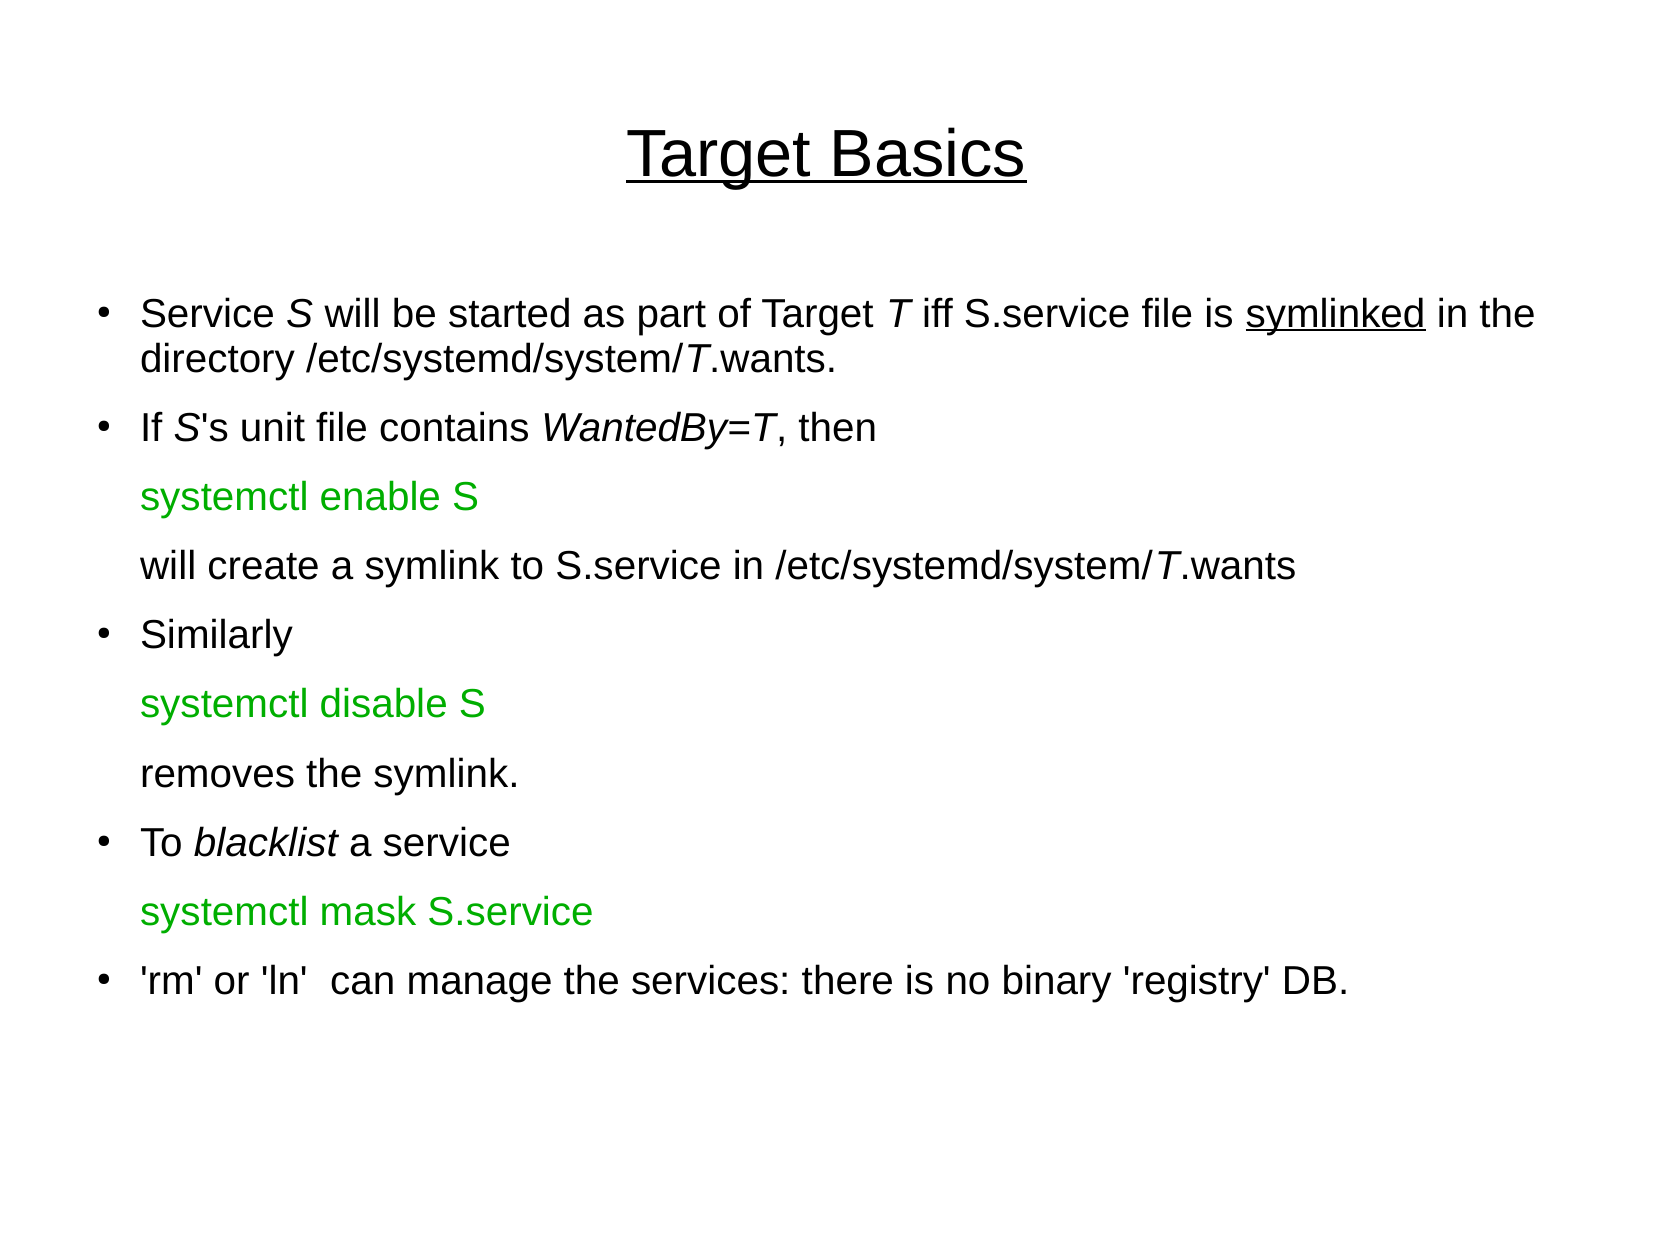

# Target Basics
Service S will be started as part of Target T iff S.service file is symlinked in the directory /etc/systemd/system/T.wants.
If S's unit file contains WantedBy=T, then
systemctl enable S
will create a symlink to S.service in /etc/systemd/system/T.wants
Similarly
systemctl disable S
removes the symlink.
To blacklist a service
systemctl mask S.service
'rm' or 'ln' can manage the services: there is no binary 'registry' DB.